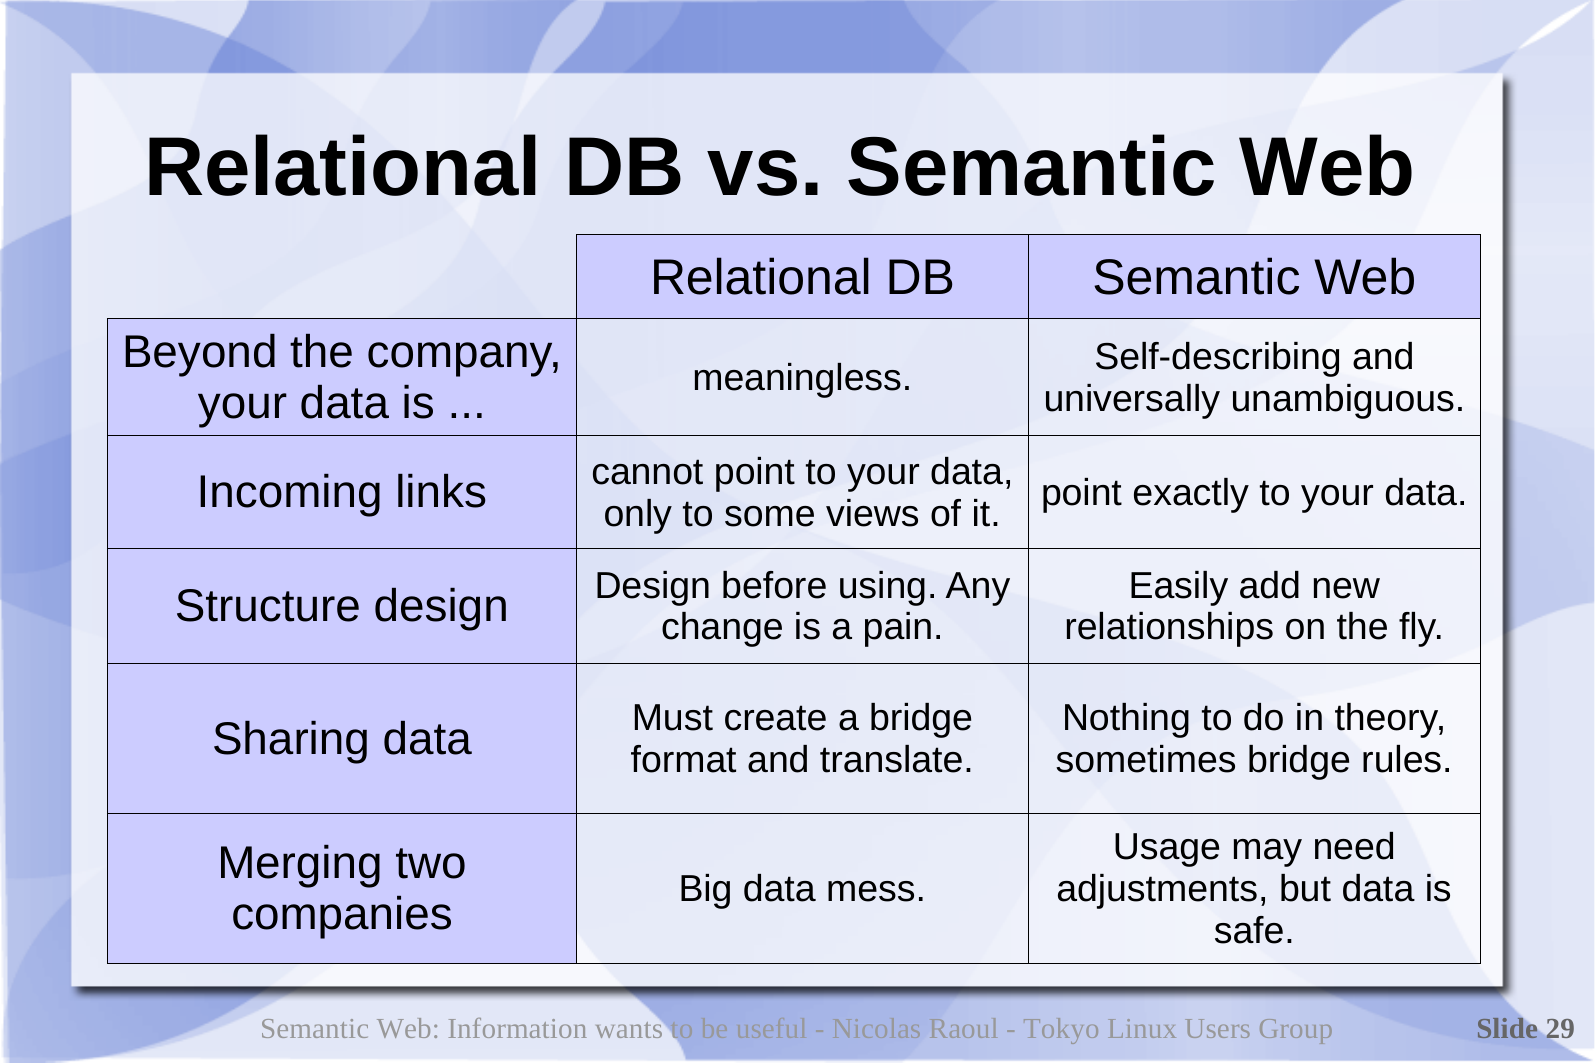

# Relational DB vs. Semantic Web
| | Relational DB | Semantic Web |
| --- | --- | --- |
| Beyond the company, your data is ... | meaningless. | Self-describing and universally unambiguous. |
| Incoming links | cannot point to your data, only to some views of it. | point exactly to your data. |
| Structure design | Design before using. Any change is a pain. | Easily add new relationships on the fly. |
| Sharing data | Must create a bridge format and translate. | Nothing to do in theory, sometimes bridge rules. |
| Merging two companies | Big data mess. | Usage may need adjustments, but data is safe. |
Semantic Web: Information wants to be useful - Nicolas Raoul - Tokyo Linux Users Group
29